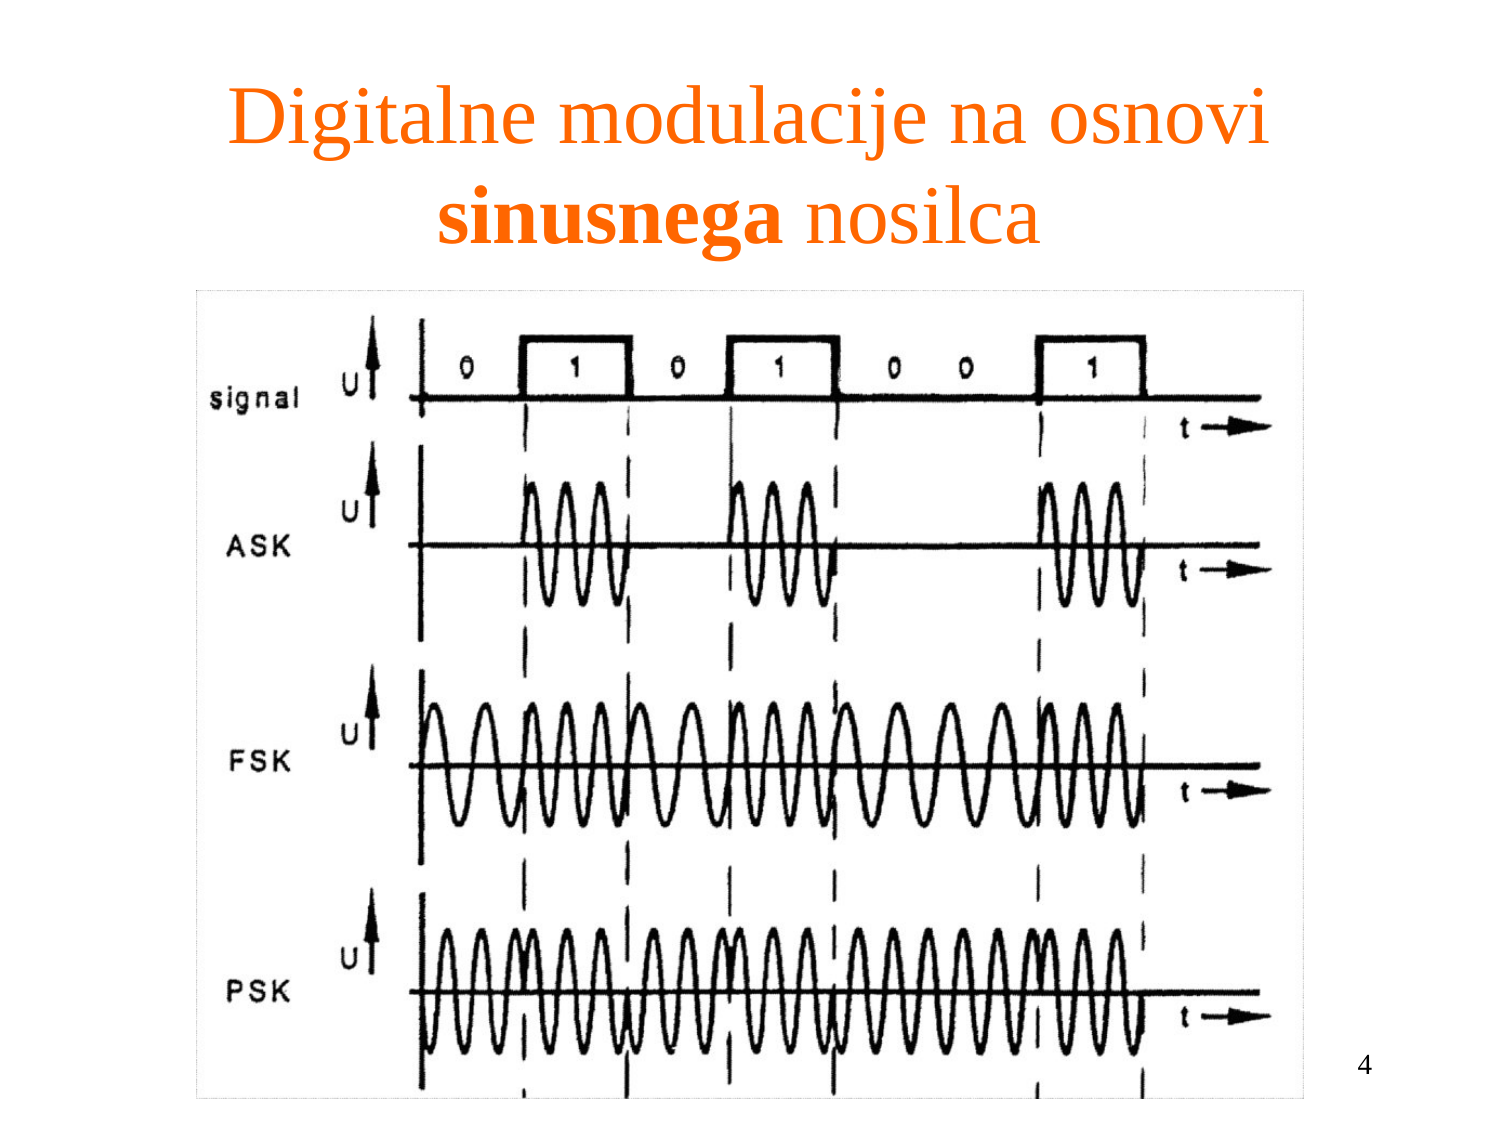

# Digitalne modulacije na osnovi sinusnega nosilca